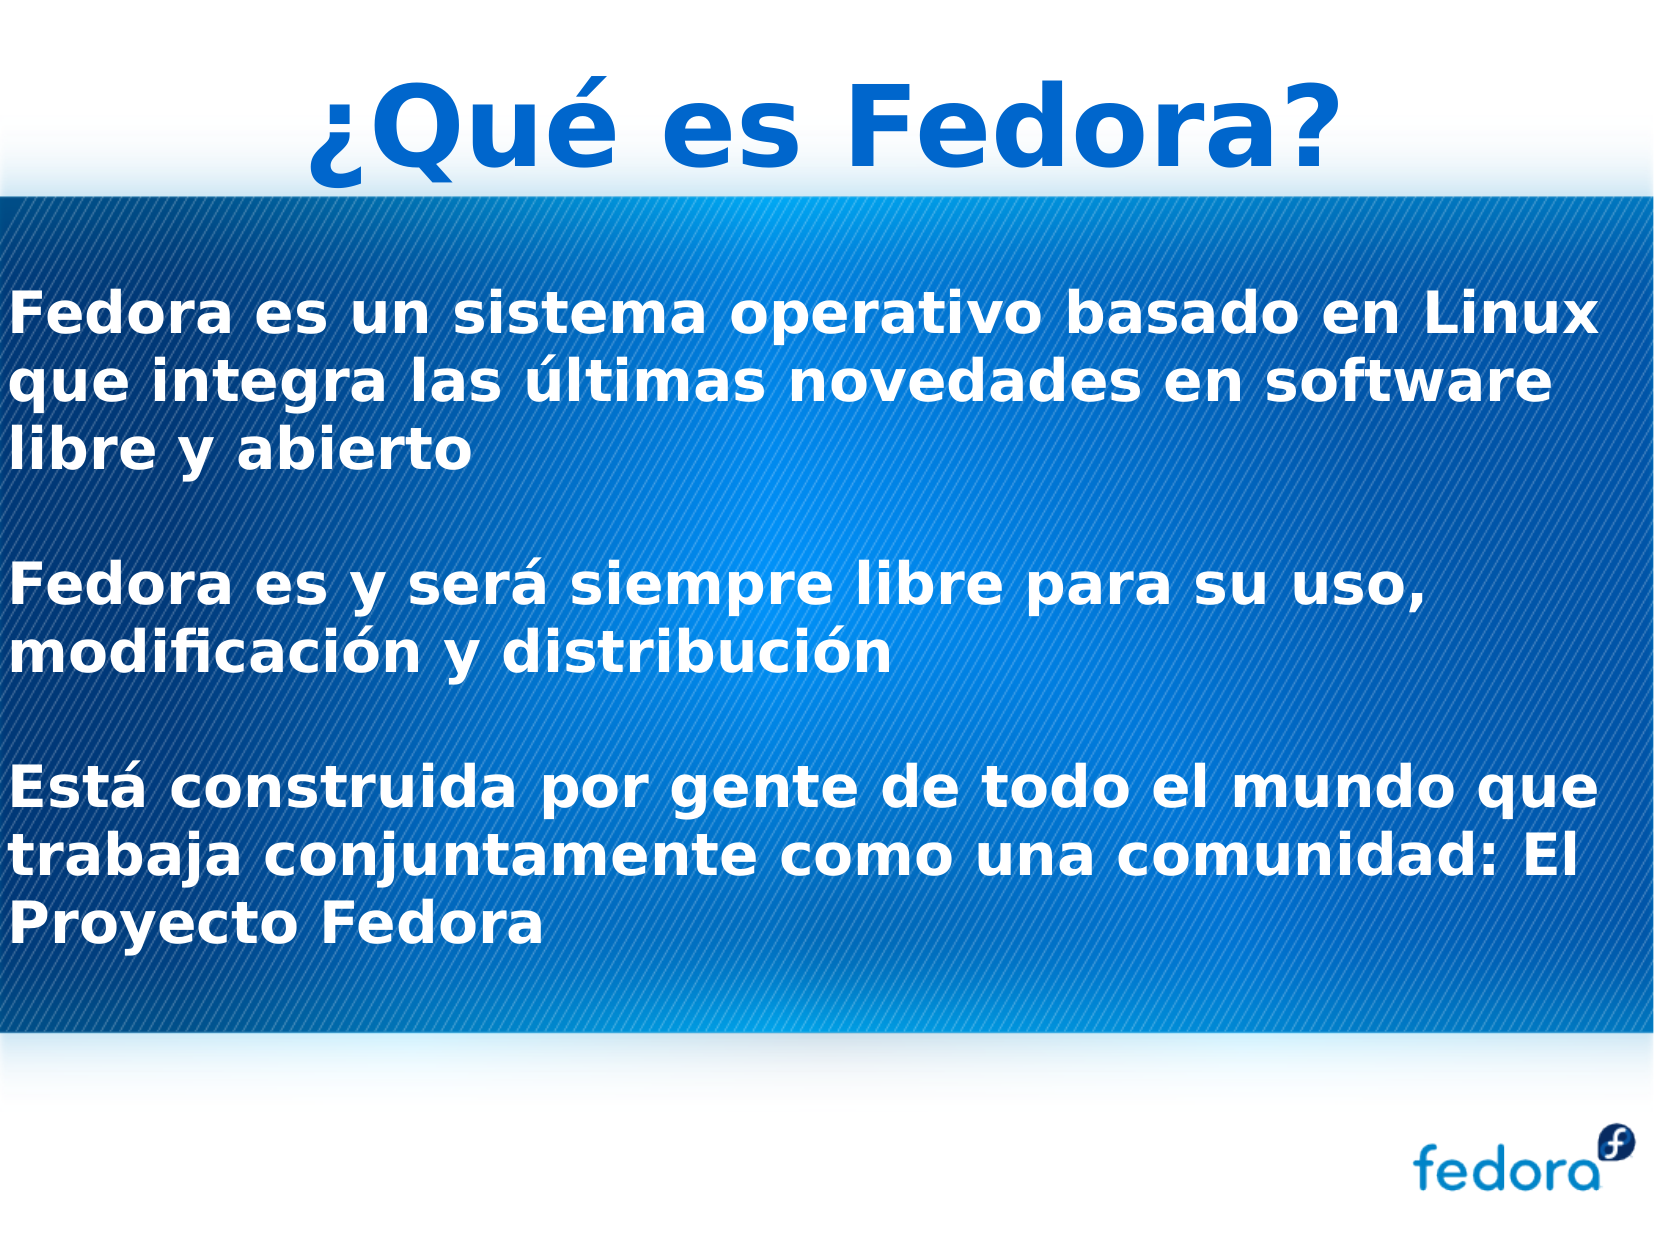

# ¿Qué es Fedora?
Fedora es un sistema operativo basado en Linux que integra las últimas novedades en software libre y abierto
Fedora es y será siempre libre para su uso, modificación y distribución
Está construida por gente de todo el mundo que trabaja conjuntamente como una comunidad: El Proyecto Fedora